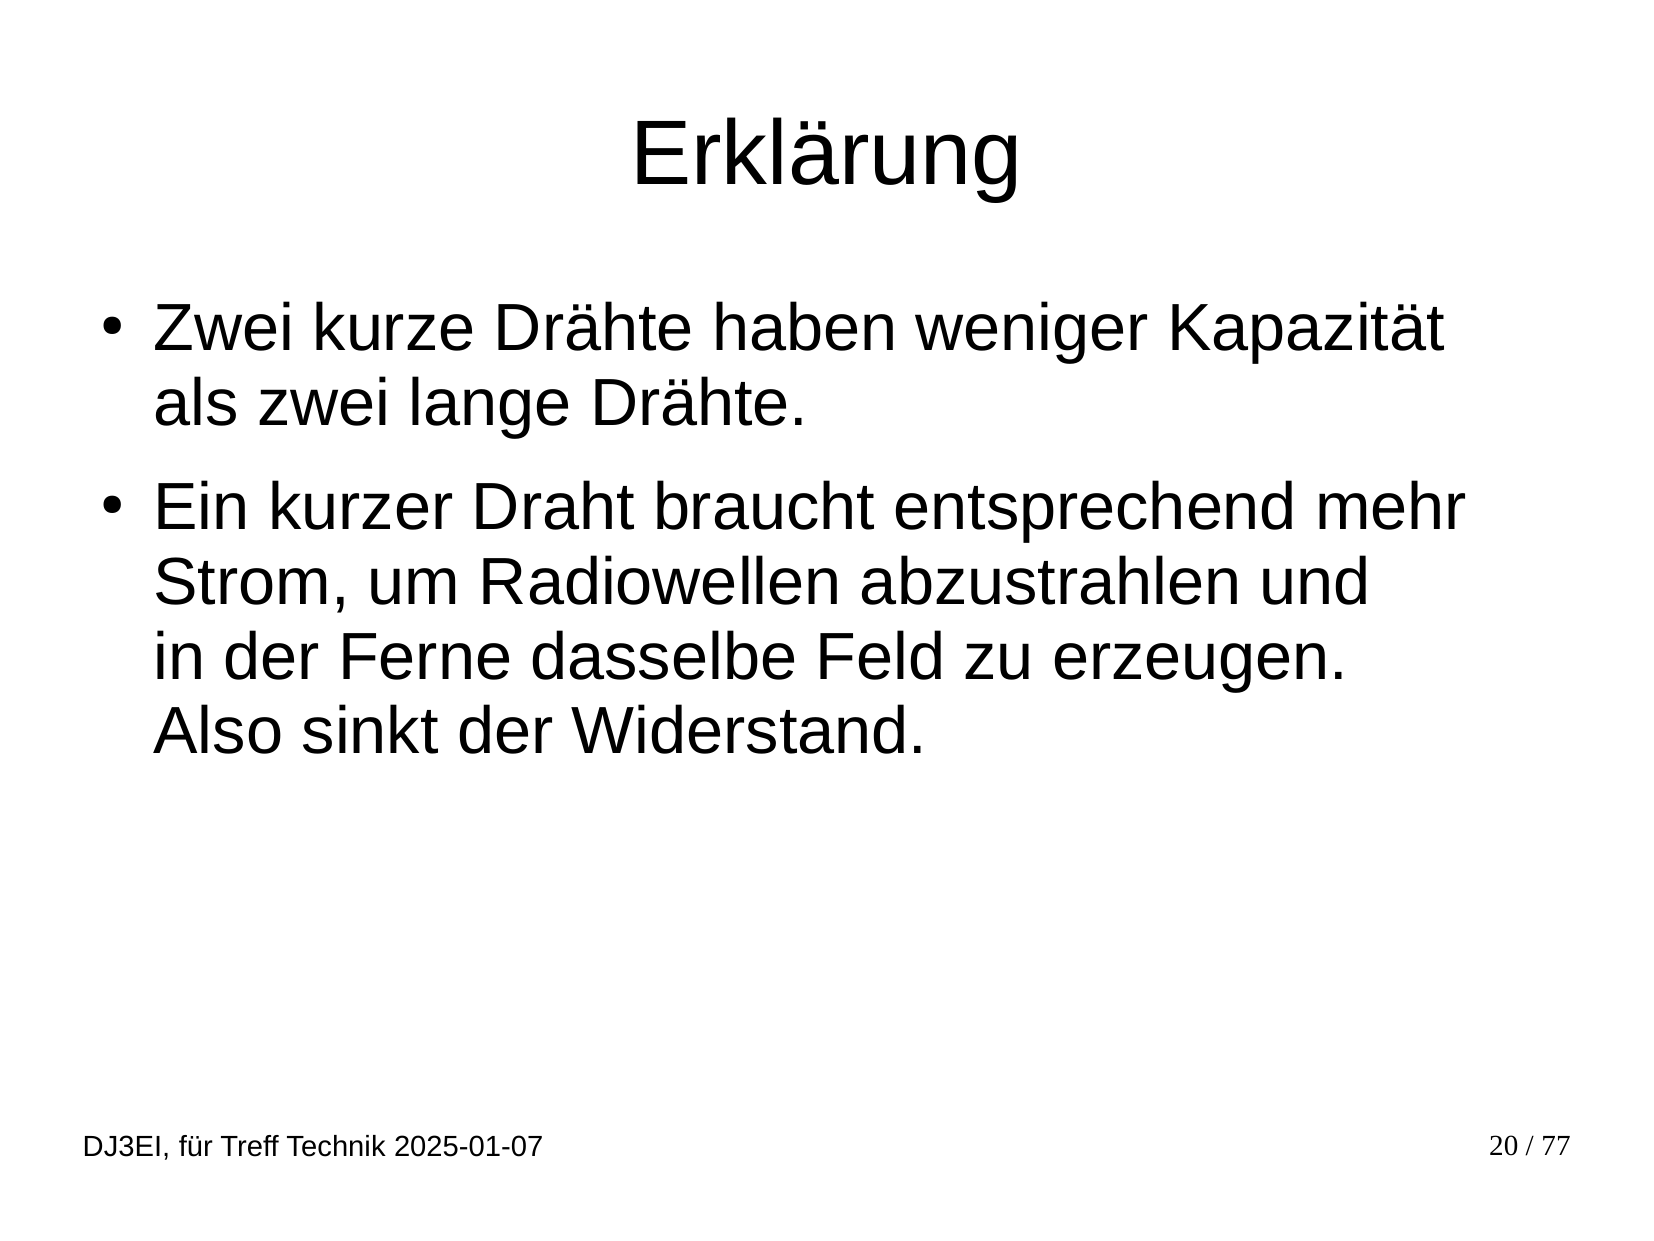

# Erklärung
Zwei kurze Drähte haben weniger Kapazität
als zwei lange Drähte.
Ein kurzer Draht braucht entsprechend mehr Strom, um Radiowellen abzustrahlen und
in der Ferne dasselbe Feld zu erzeugen.
Also sinkt der Widerstand.
20